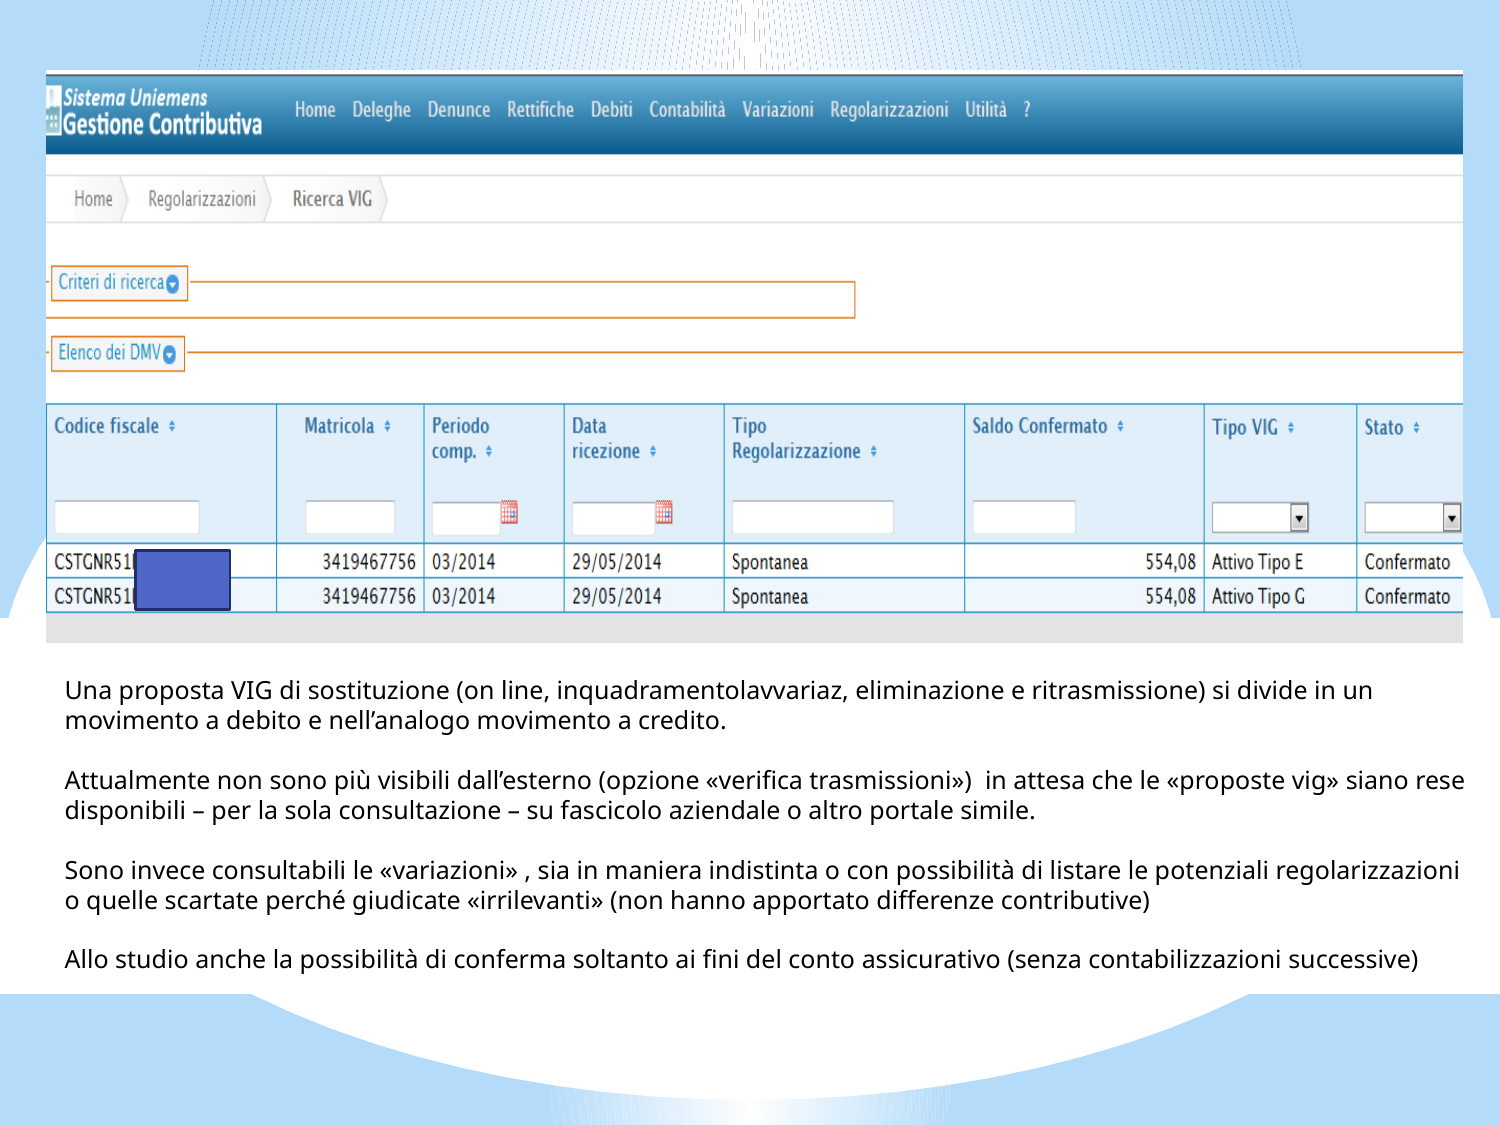

Una proposta VIG di sostituzione (on line, inquadramentolavvariaz, eliminazione e ritrasmissione) si divide in un movimento a debito e nell’analogo movimento a credito.
Attualmente non sono più visibili dall’esterno (opzione «verifica trasmissioni») in attesa che le «proposte vig» siano rese
disponibili – per la sola consultazione – su fascicolo aziendale o altro portale simile.
Sono invece consultabili le «variazioni» , sia in maniera indistinta o con possibilità di listare le potenziali regolarizzazioni o quelle scartate perché giudicate «irrilevanti» (non hanno apportato differenze contributive)
Allo studio anche la possibilità di conferma soltanto ai fini del conto assicurativo (senza contabilizzazioni successive)